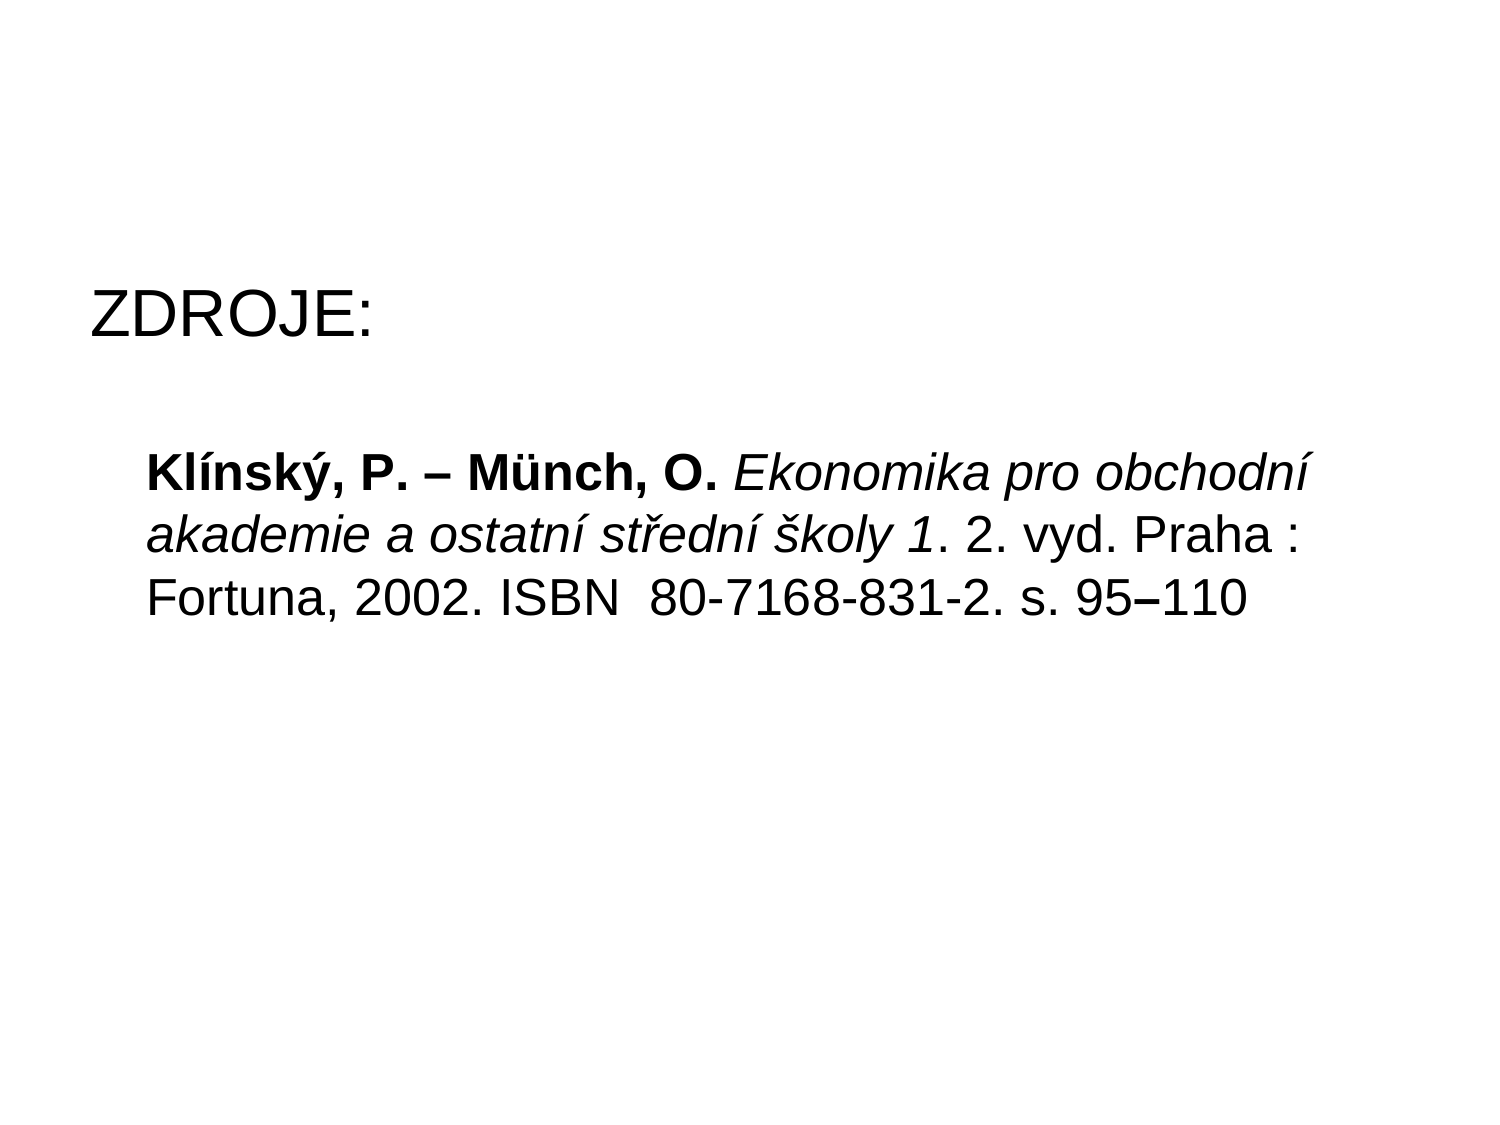

# ZDROJE:
	Klínský, P. – Münch, O. Ekonomika pro obchodní akademie a ostatní střední školy 1. 2. vyd. Praha : Fortuna, 2002. ISBN 80-7168-831-2. s. 95–110